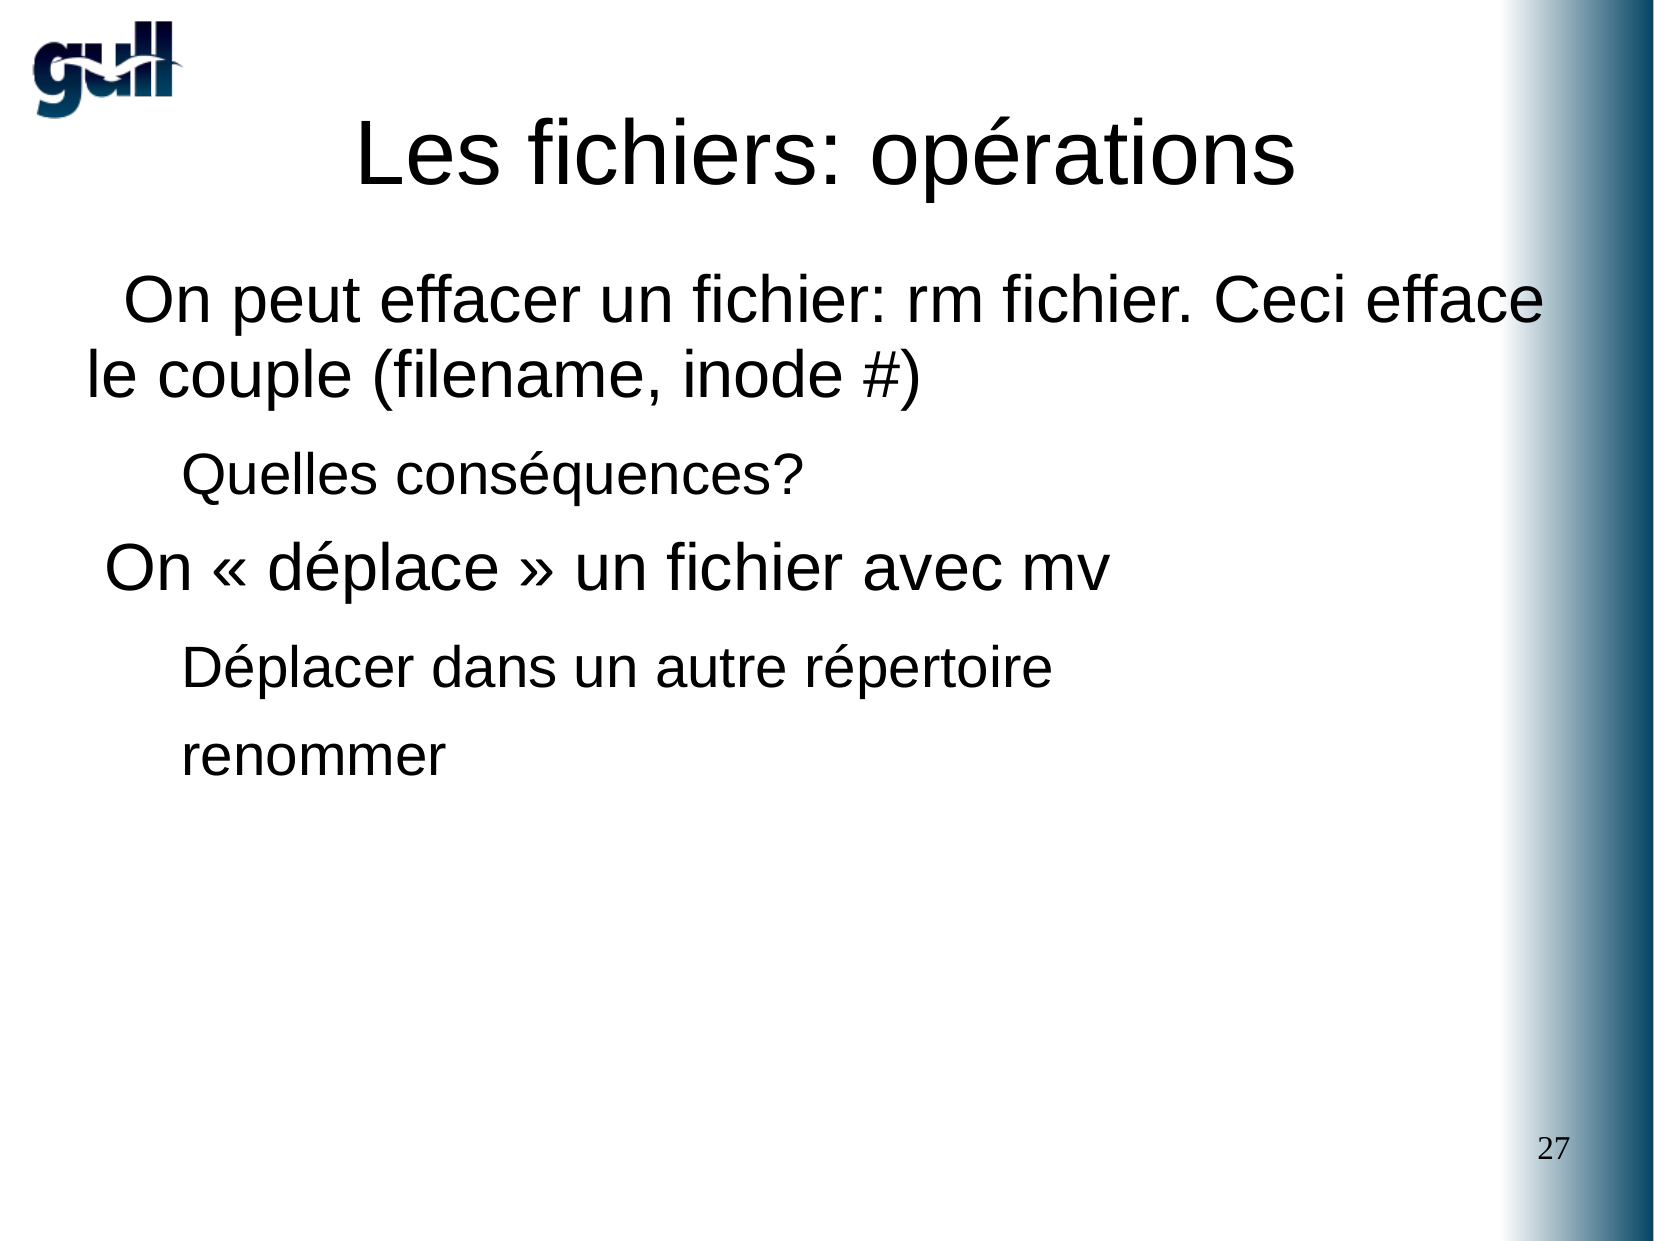

# Les fichiers: opérations
 On peut effacer un fichier: rm fichier. Ceci efface le couple (filename, inode #)
Quelles conséquences?
On « déplace » un fichier avec mv
Déplacer dans un autre répertoire
renommer
27